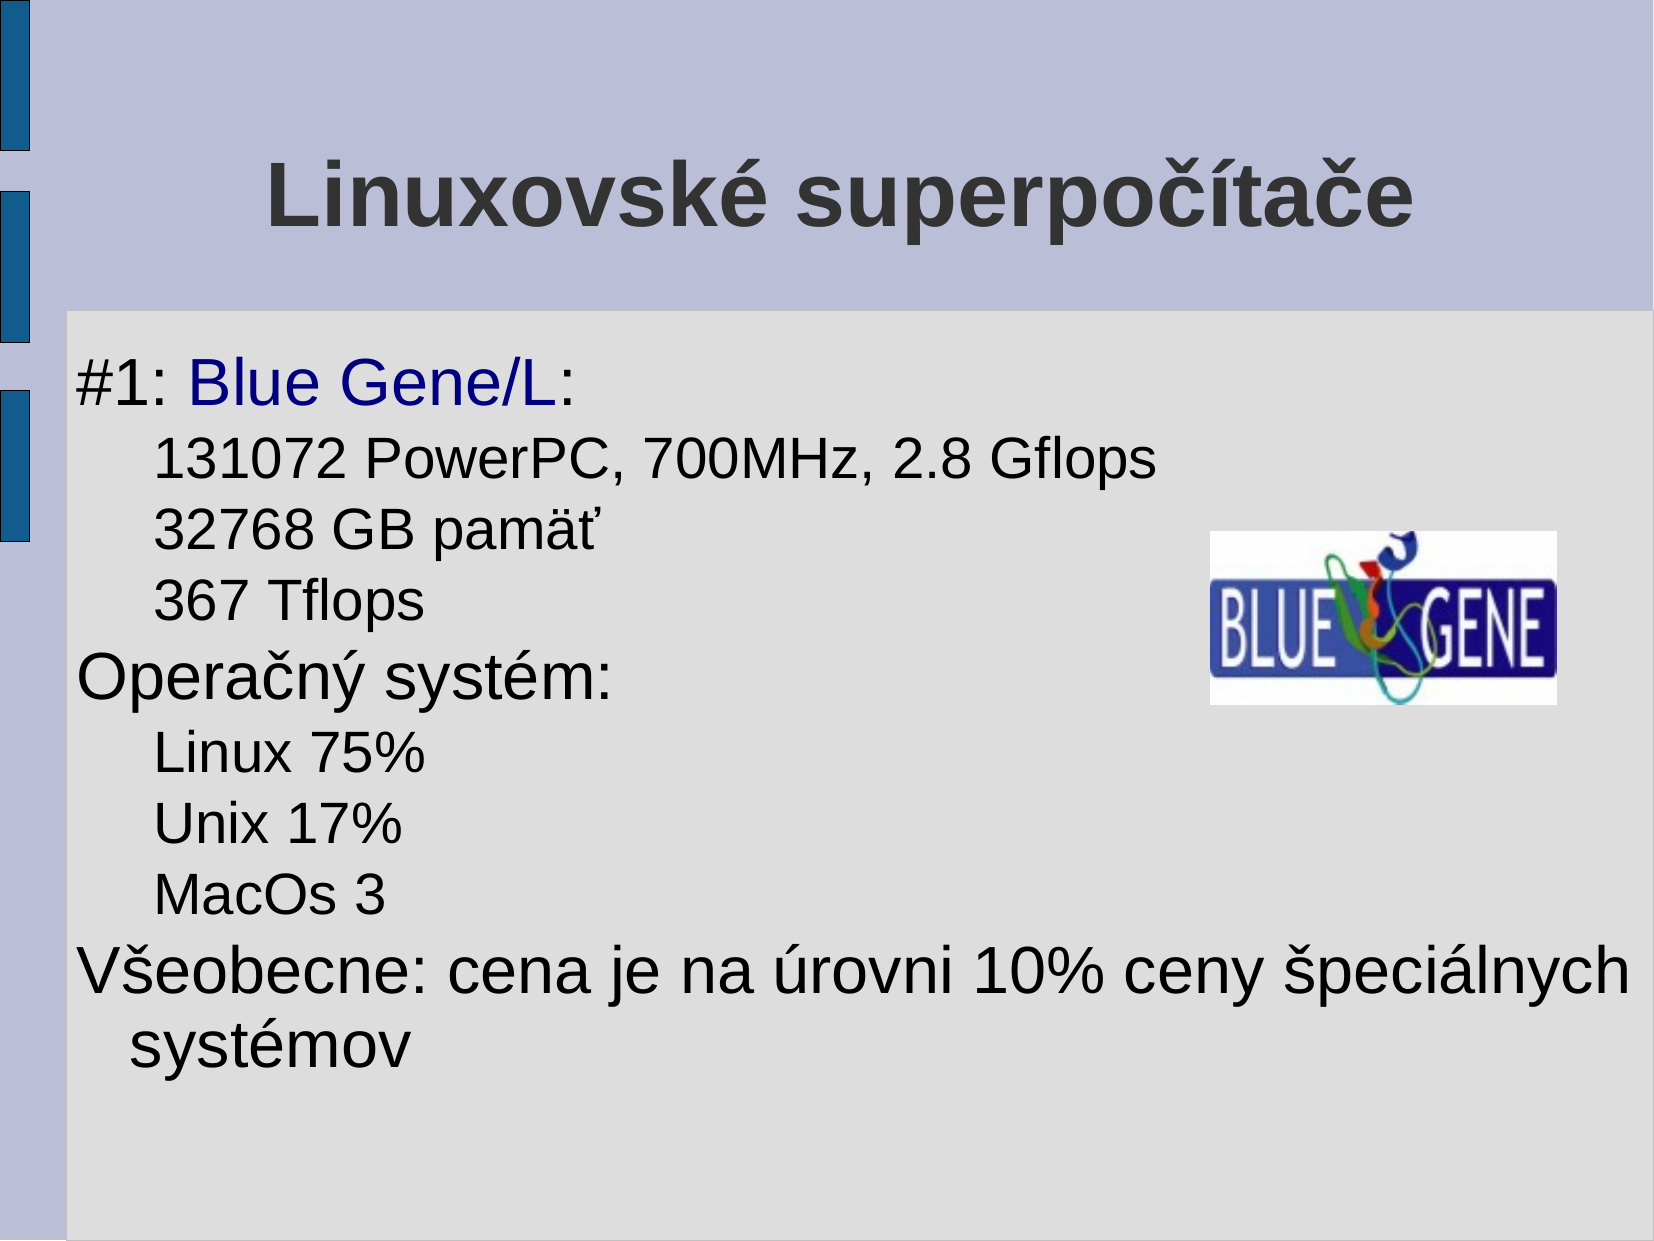

# Linuxovské superpočítače
#1: Blue Gene/L:
131072 PowerPC, 700MHz, 2.8 Gflops
32768 GB pamäť
367 Tflops
Operačný systém:
Linux 75%
Unix 17%
MacOs 3
Všeobecne: cena je na úrovni 10% ceny špeciálnych systémov